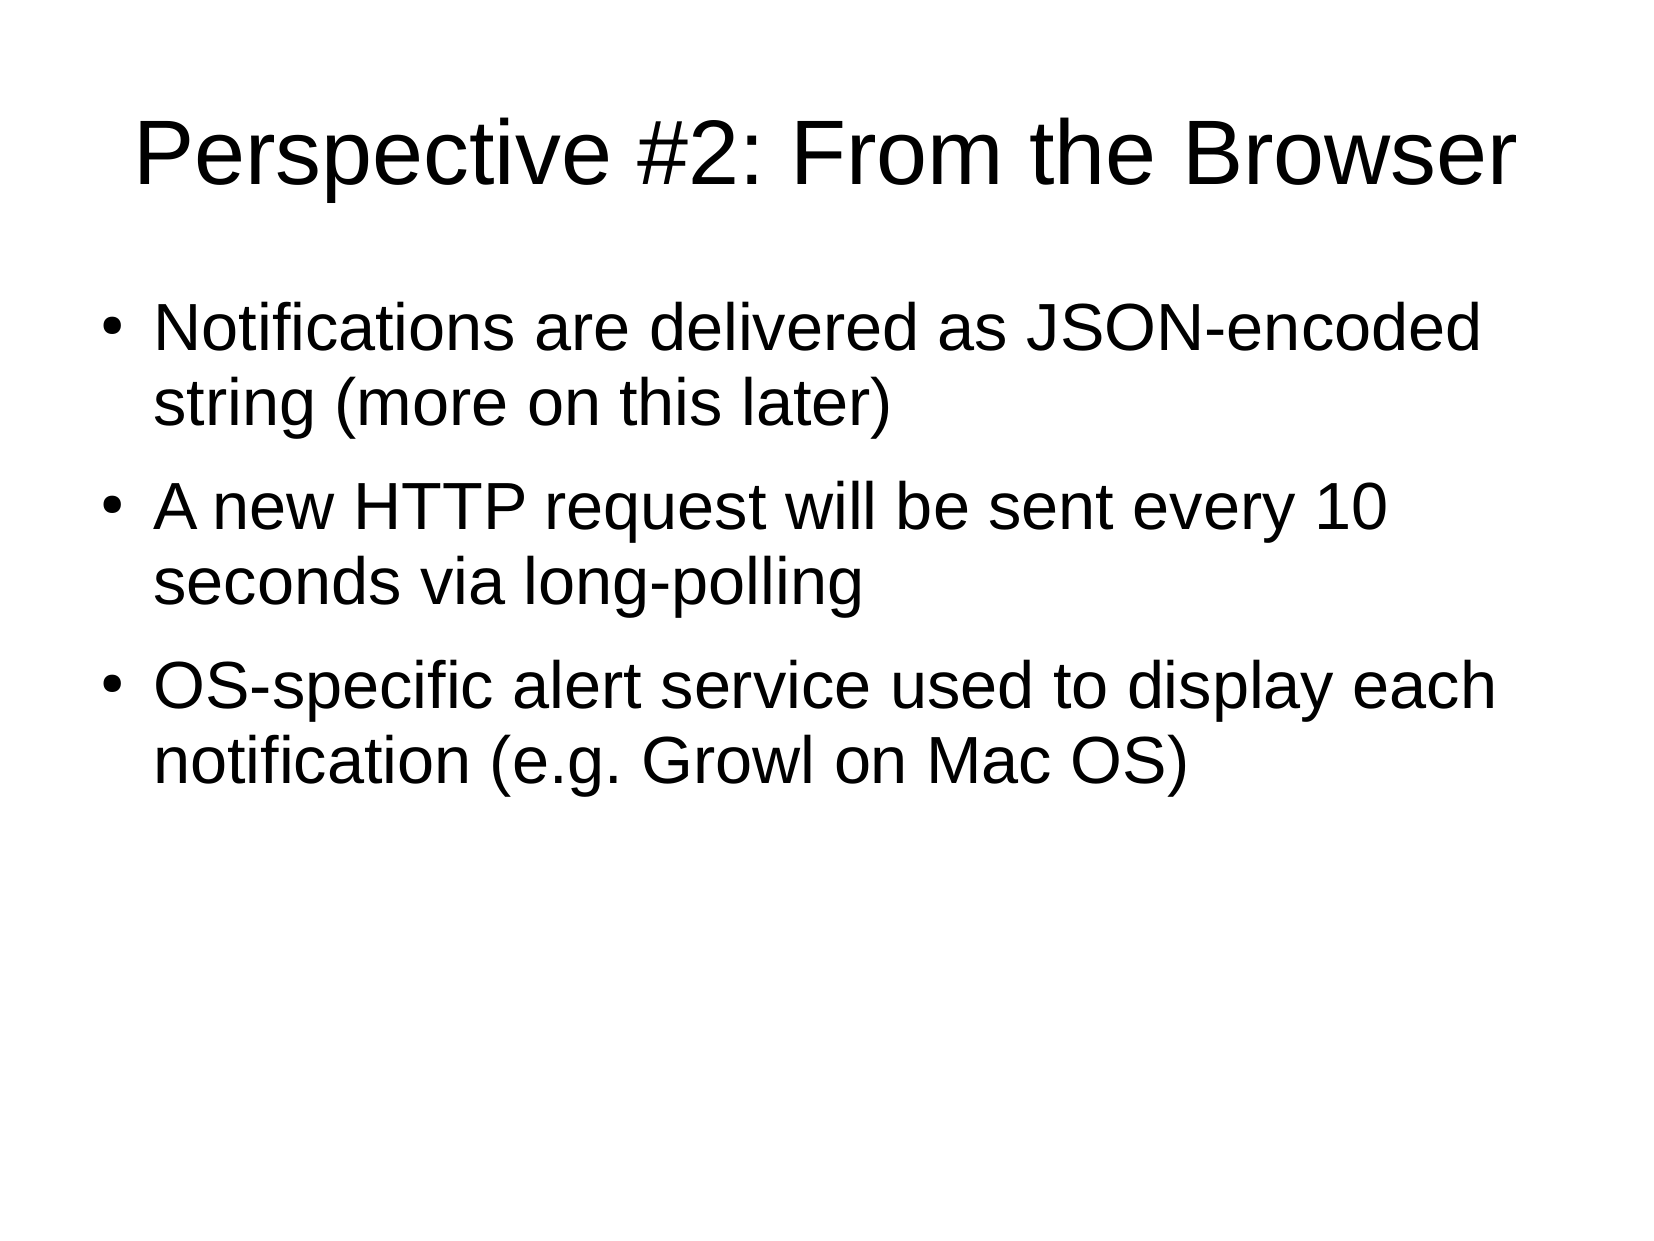

# Perspective #2: From the Browser
Notifications are delivered as JSON-encoded string (more on this later)
A new HTTP request will be sent every 10 seconds via long-polling
OS-specific alert service used to display each notification (e.g. Growl on Mac OS)